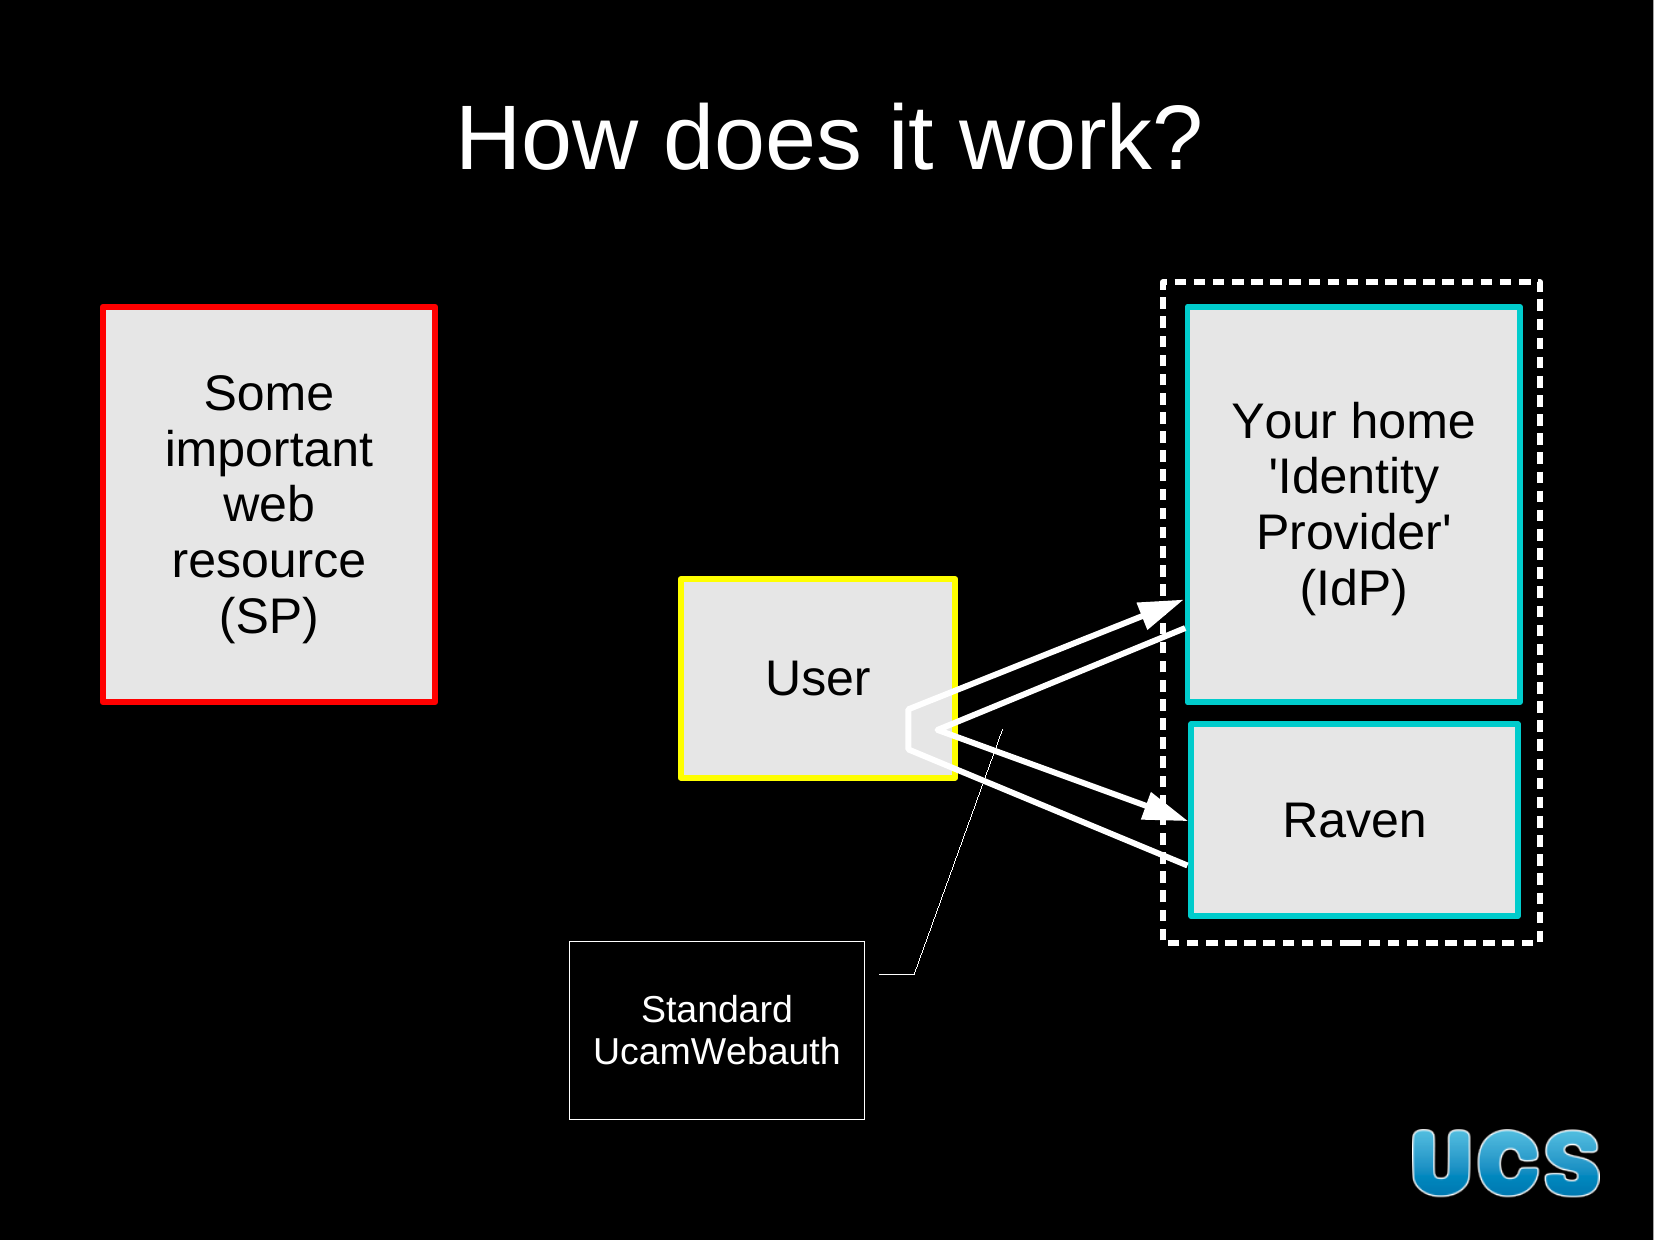

# How does it work?
Some
important
web
resource
(SP)
Your home
'Identity
Provider'
(IdP)
User
Raven
Standard UcamWebauth